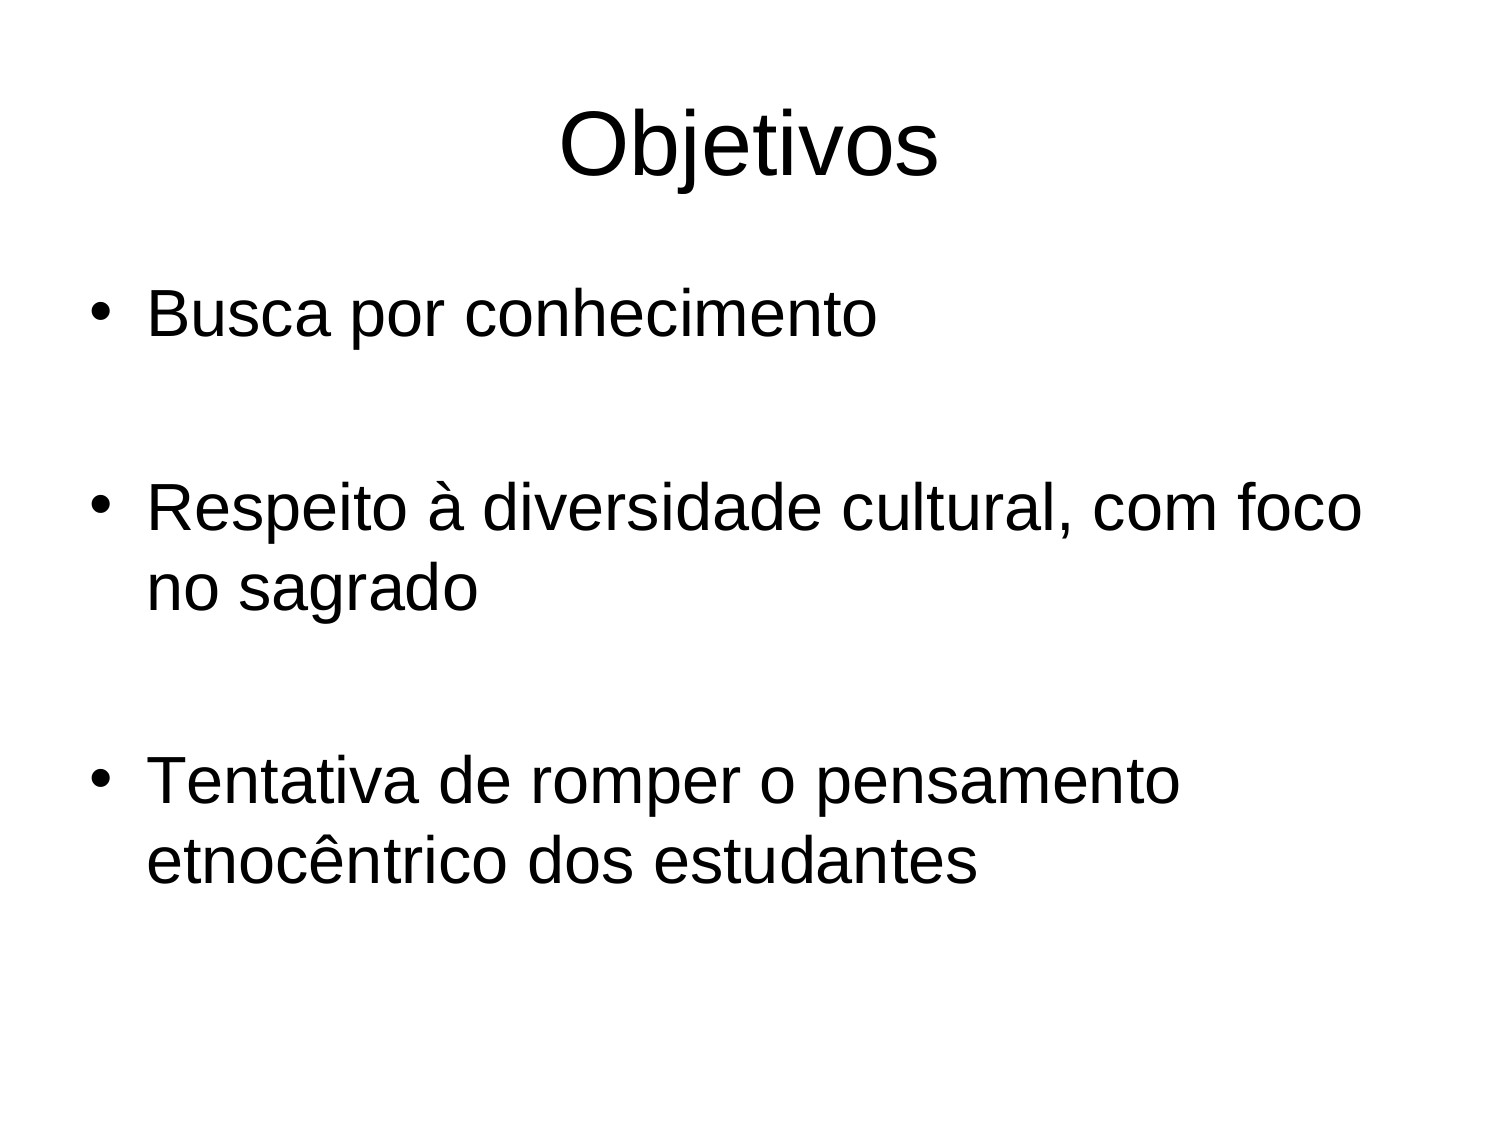

# Objetivos
Busca por conhecimento
Respeito à diversidade cultural, com foco no sagrado
Tentativa de romper o pensamento etnocêntrico dos estudantes